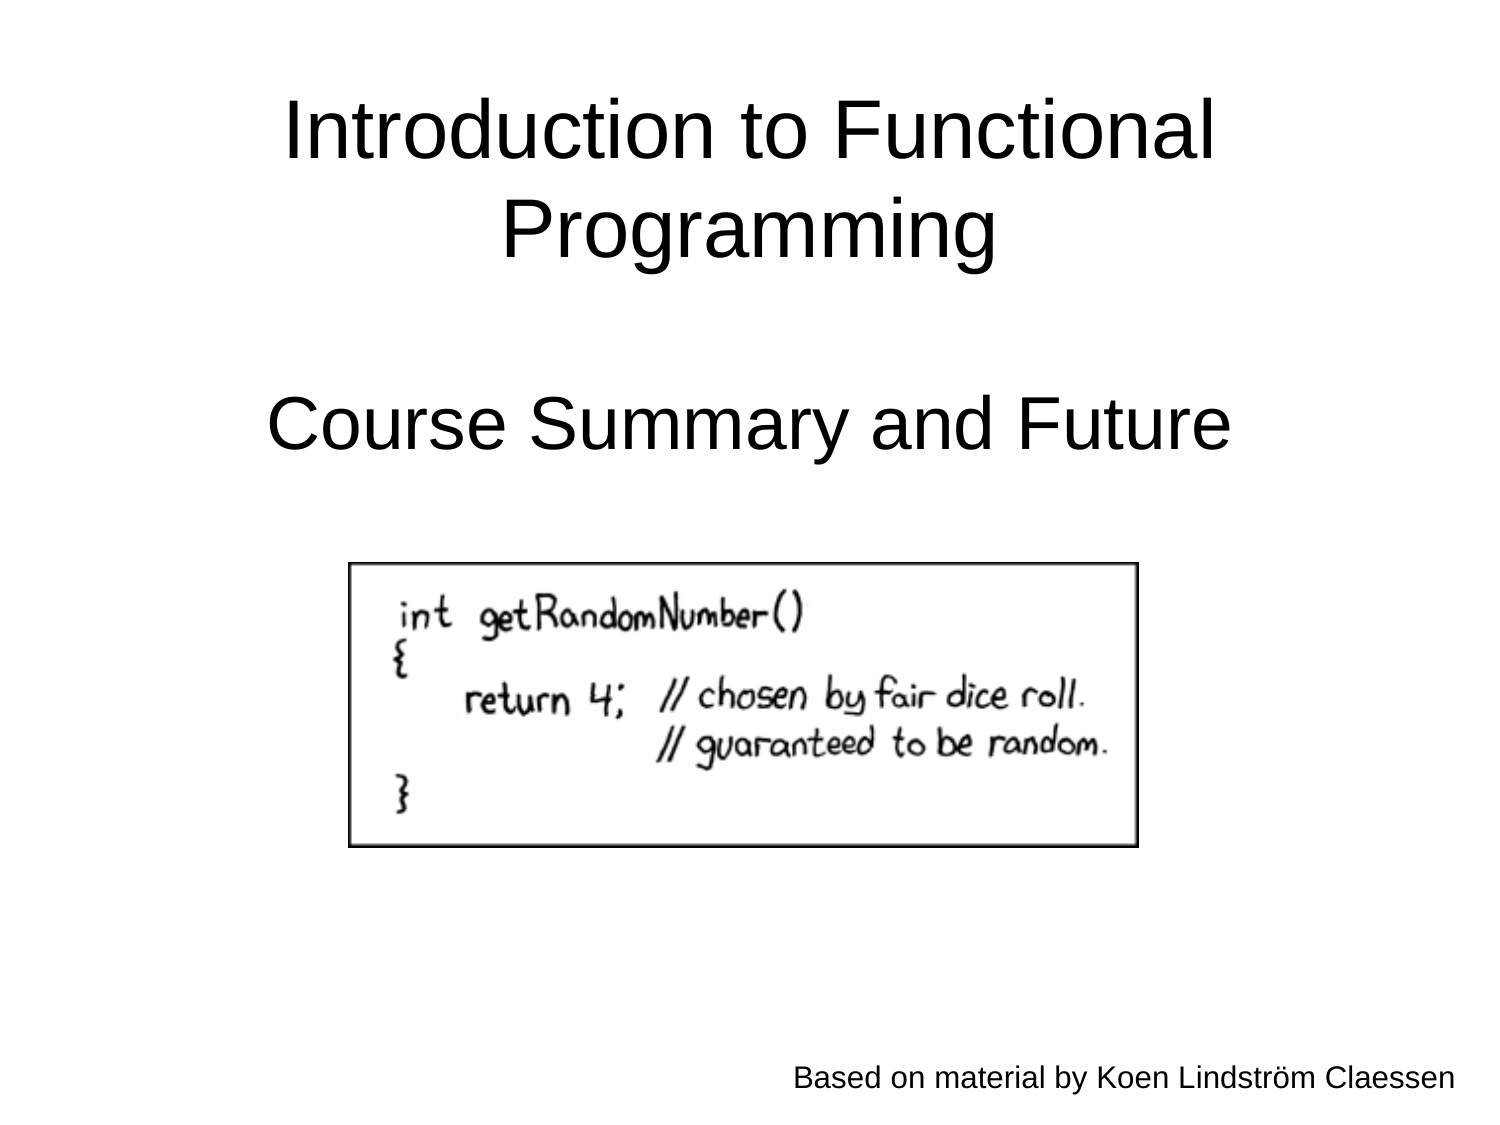

Introduction to Functional Programming
Course Summary and Future
# Based on material by Koen Lindström Claessen